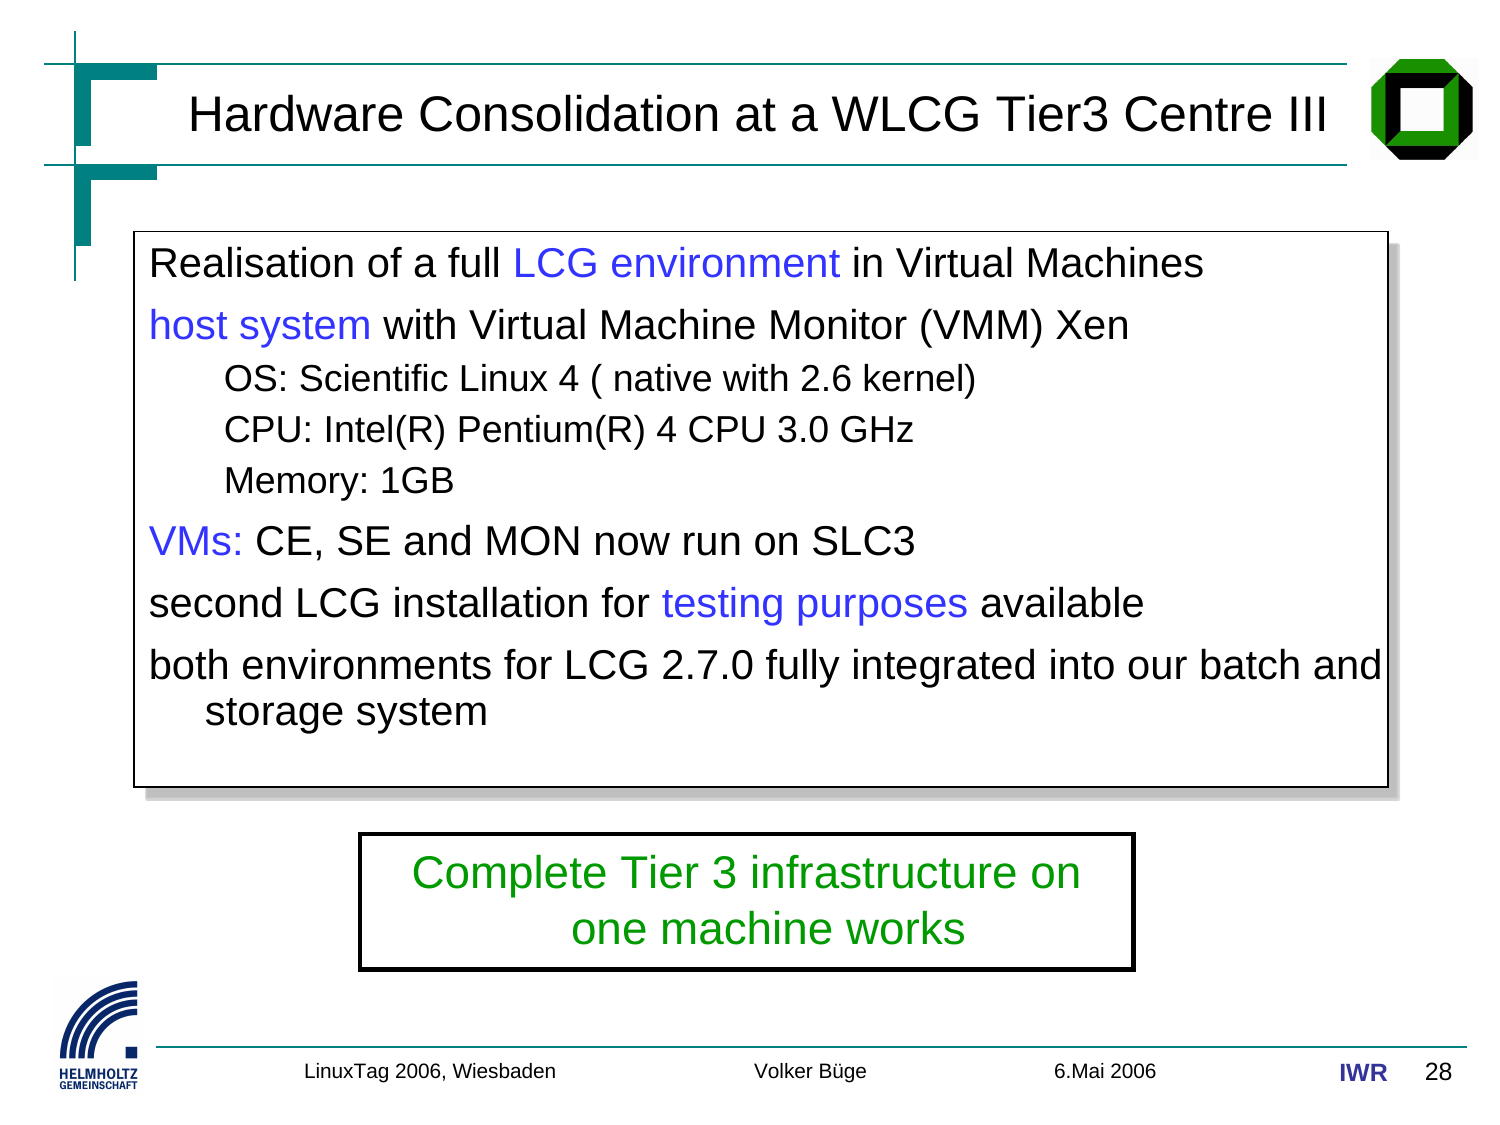

# Hardware Consolidation at a WLCG Tier3 Centre III
Realisation of a full LCG environment in Virtual Machines
host system with Virtual Machine Monitor (VMM) Xen
OS: Scientific Linux 4 ( native with 2.6 kernel)
CPU: Intel(R) Pentium(R) 4 CPU 3.0 GHz
Memory: 1GB
VMs: CE, SE and MON now run on SLC3
second LCG installation for testing purposes available
both environments for LCG 2.7.0 fully integrated into our batch and storage system
Complete Tier 3 infrastructure on one machine works
28